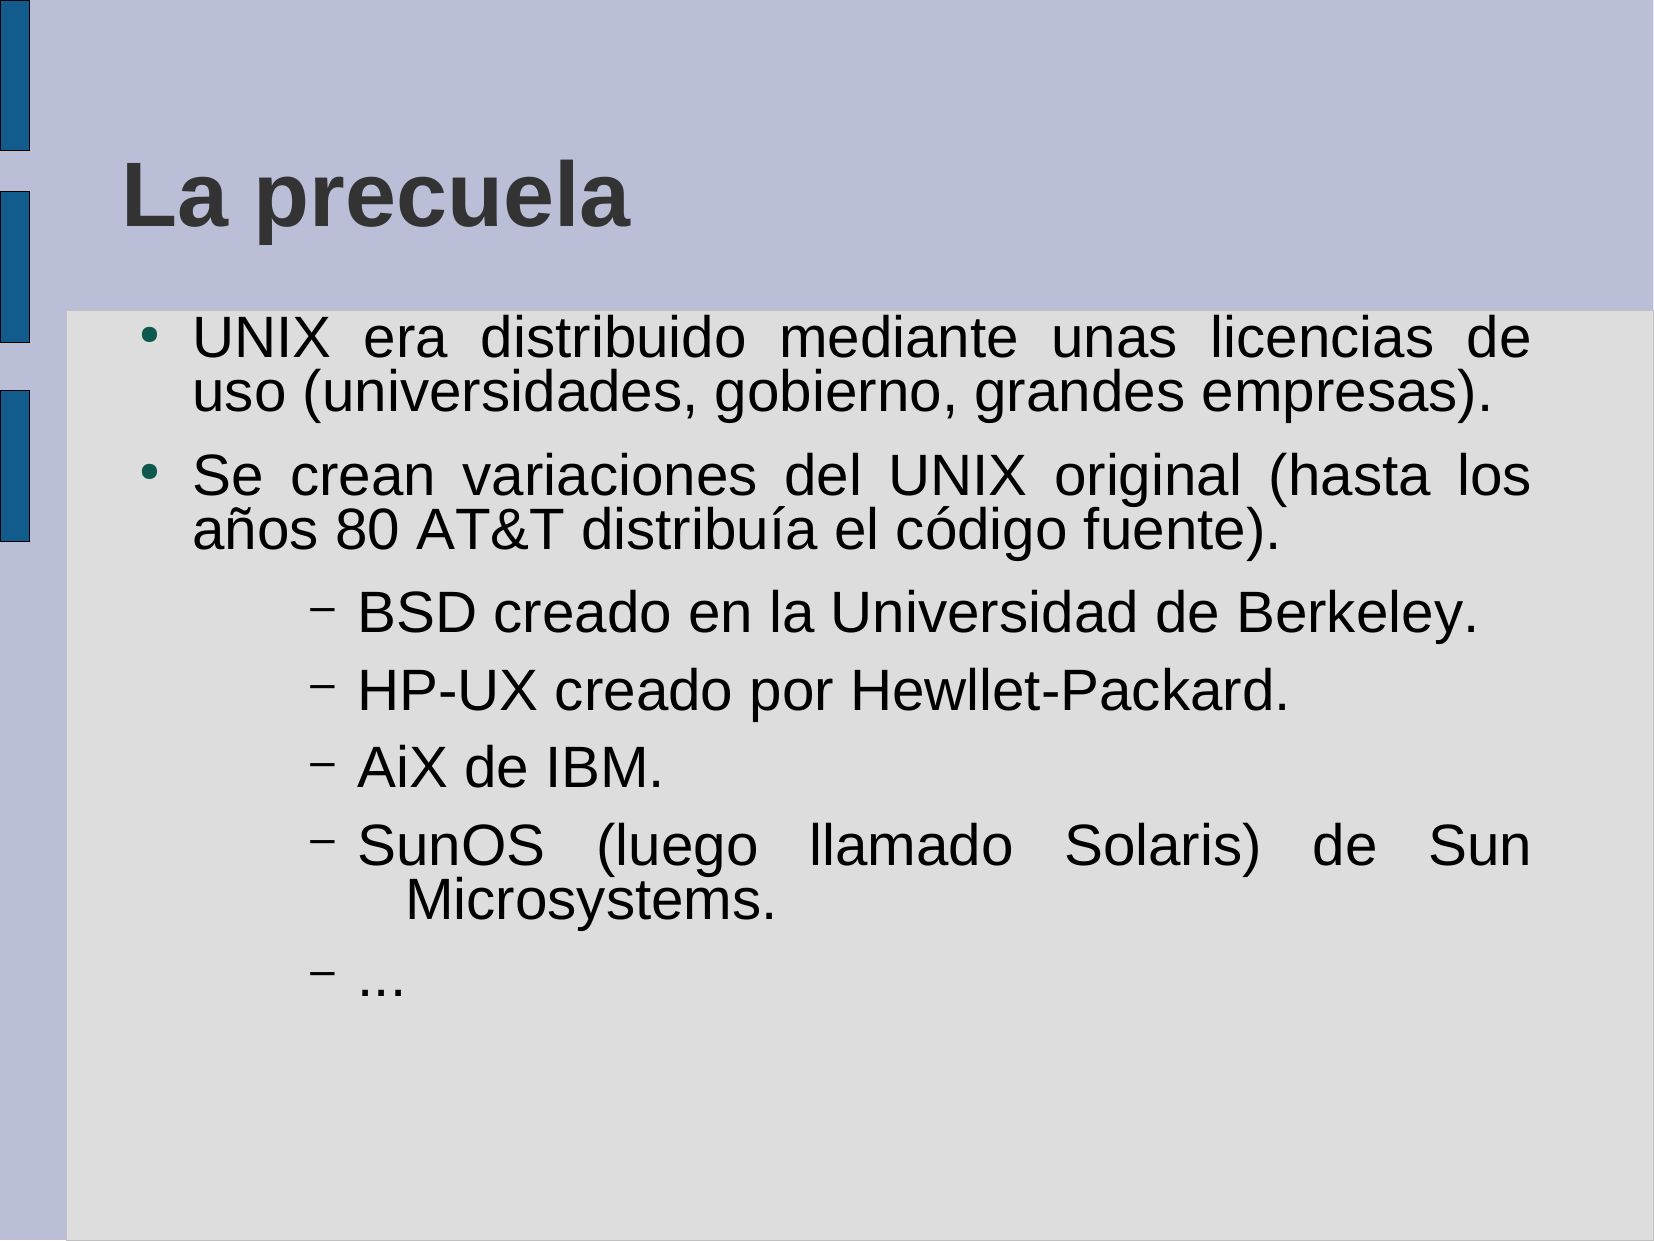

# La precuela
UNIX era distribuido mediante unas licencias de uso (universidades, gobierno, grandes empresas).
Se crean variaciones del UNIX original (hasta los años 80 AT&T distribuía el código fuente).
BSD creado en la Universidad de Berkeley.
HP-UX creado por Hewllet-Packard.
AiX de IBM.
SunOS (luego llamado Solaris) de Sun Microsystems.
...